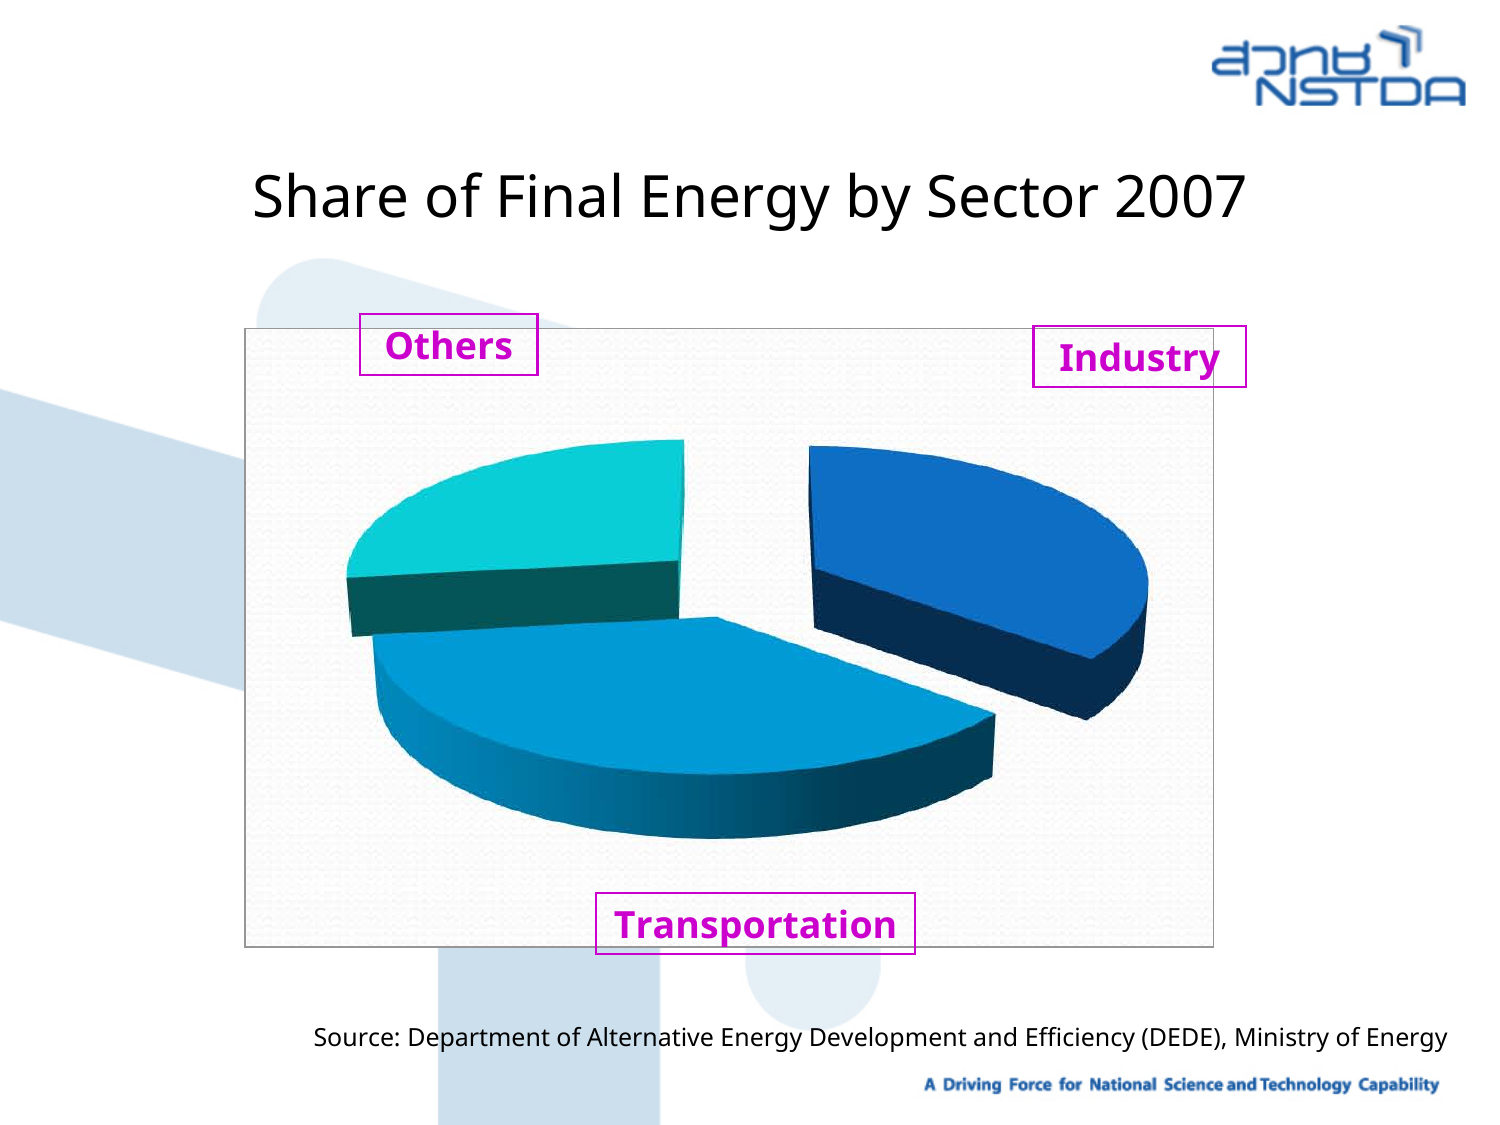

# Share of Final Energy by Sector 2007
Others
Industry
Transportation
Source: Department of Alternative Energy Development and Efficiency (DEDE), Ministry of Energy